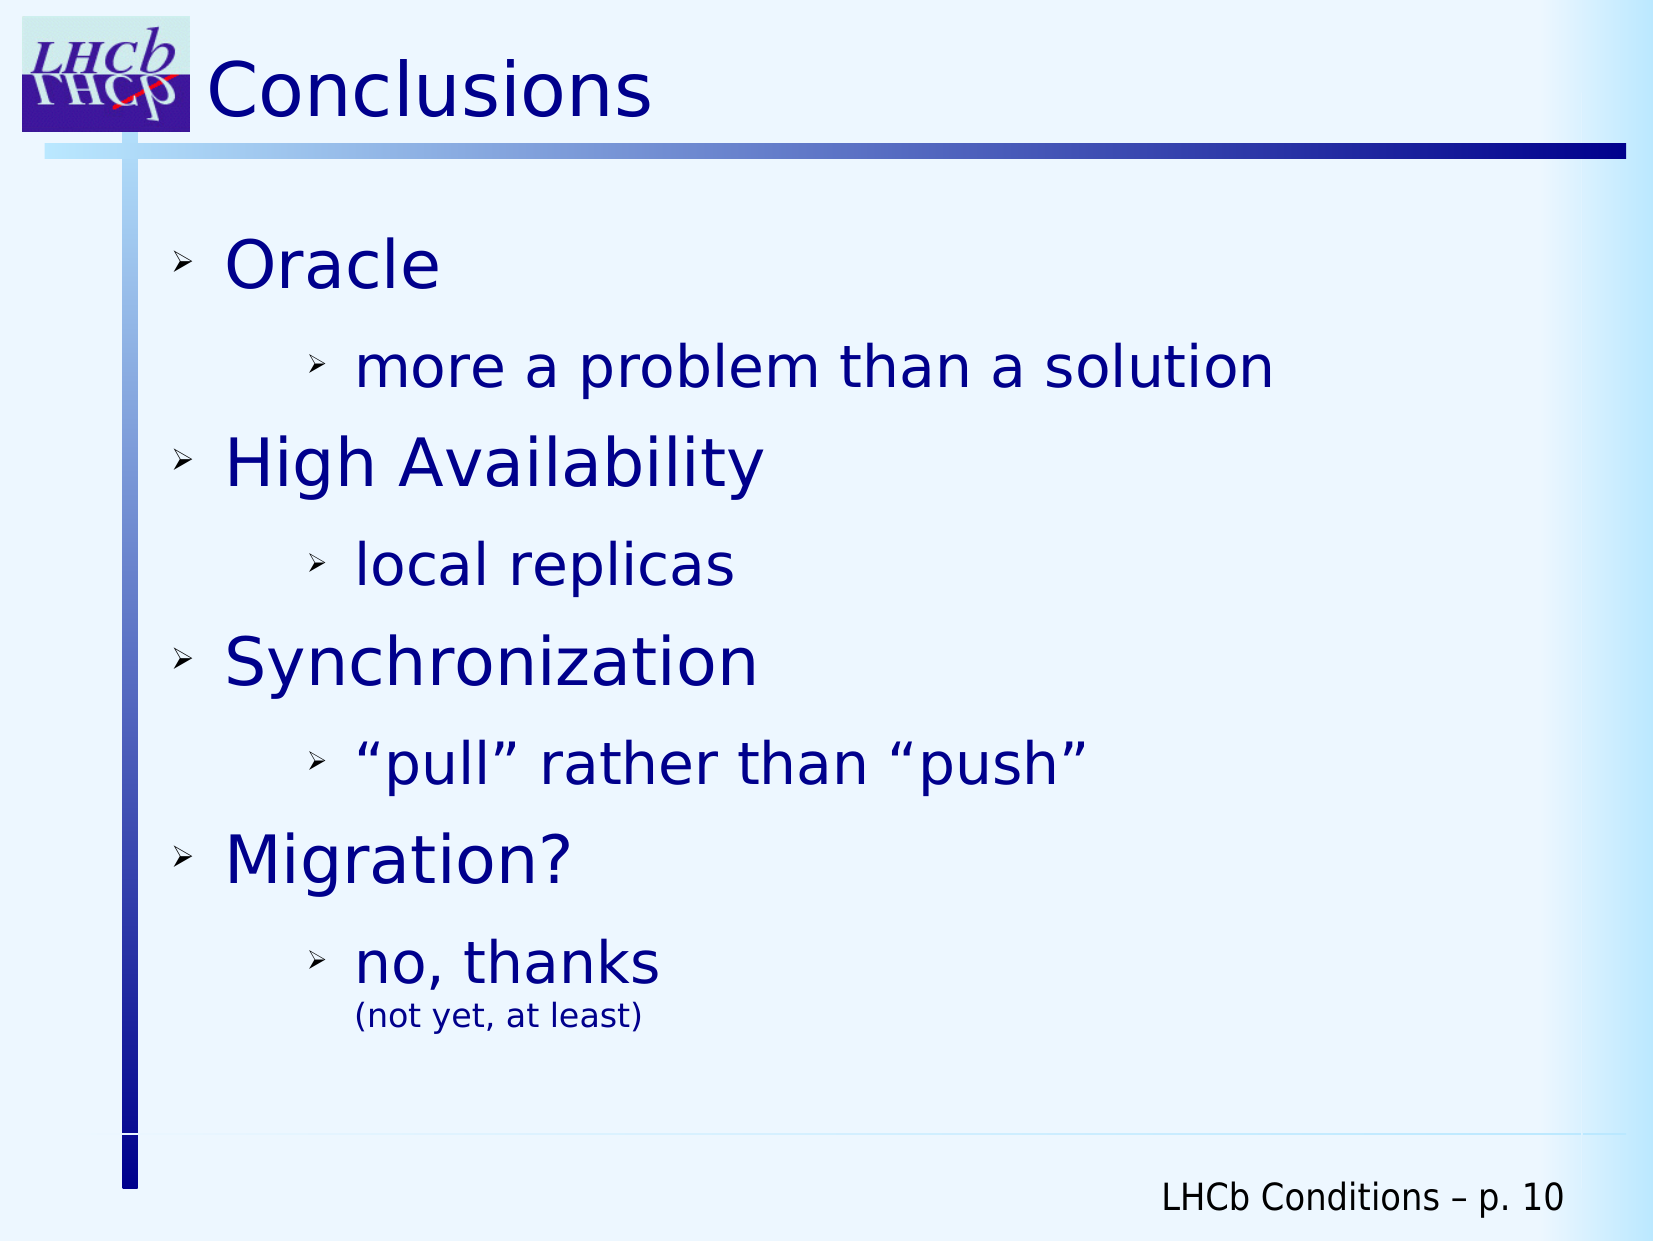

# Conclusions
Oracle
more a problem than a solution
High Availability
local replicas
Synchronization
“pull” rather than “push”
Migration?
no, thanks
(not yet, at least)